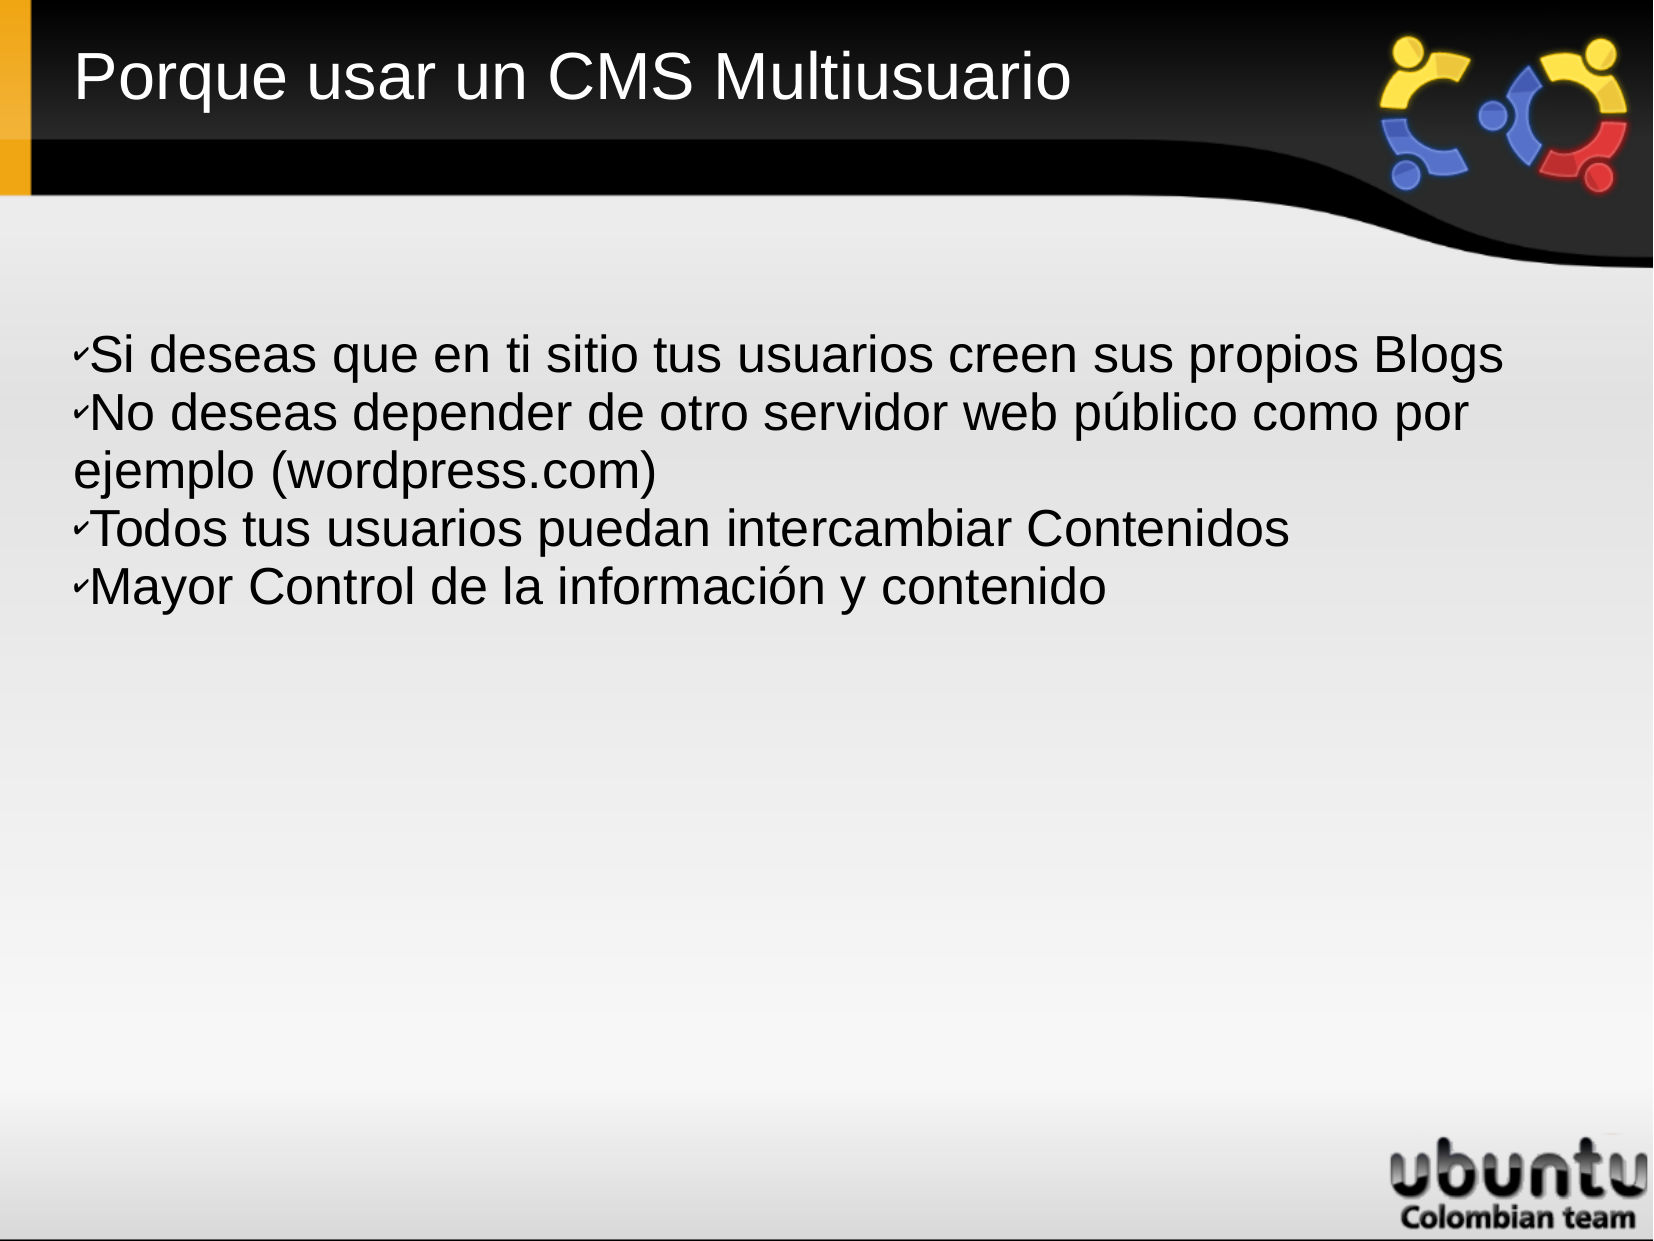

Porque usar un CMS Multiusuario
Si deseas que en ti sitio tus usuarios creen sus propios Blogs
No deseas depender de otro servidor web público como por ejemplo (wordpress.com)
Todos tus usuarios puedan intercambiar Contenidos
Mayor Control de la información y contenido